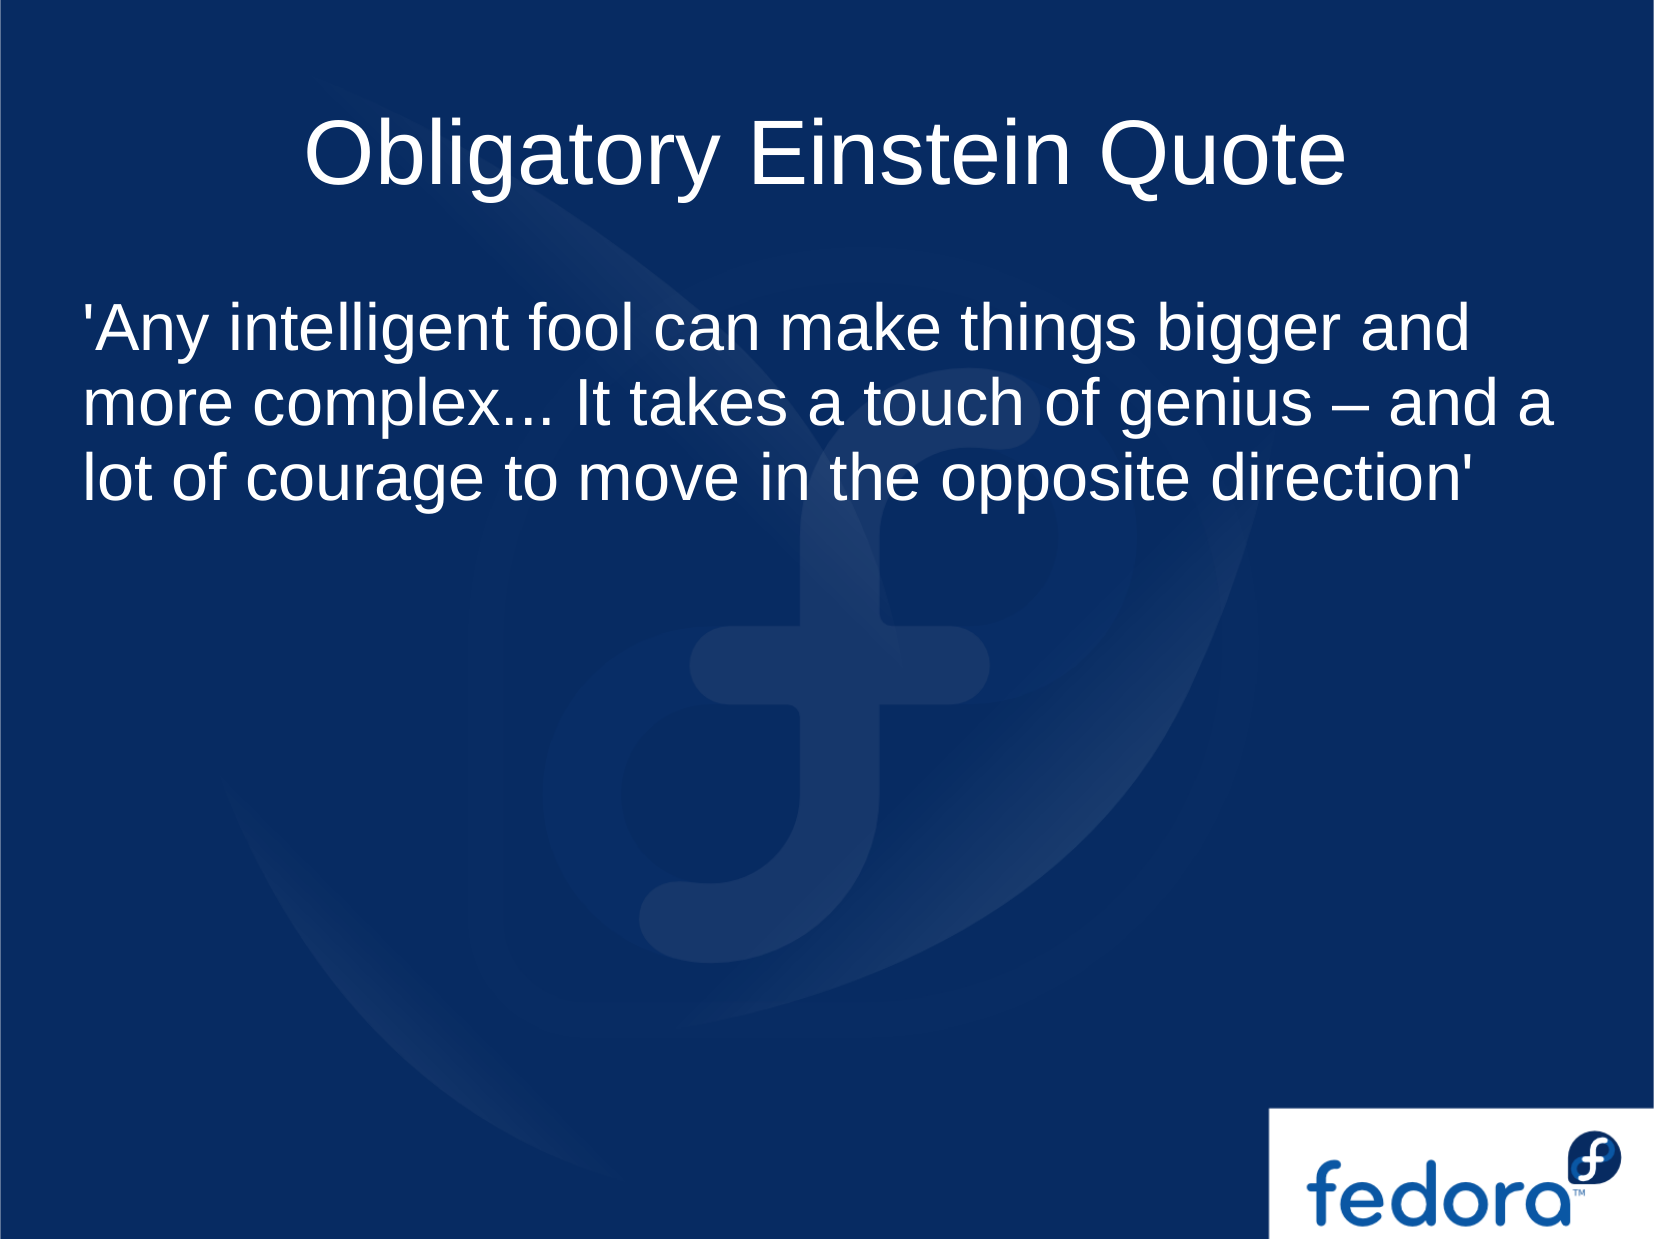

# Obligatory Einstein Quote
'Any intelligent fool can make things bigger and more complex... It takes a touch of genius – and a lot of courage to move in the opposite direction'